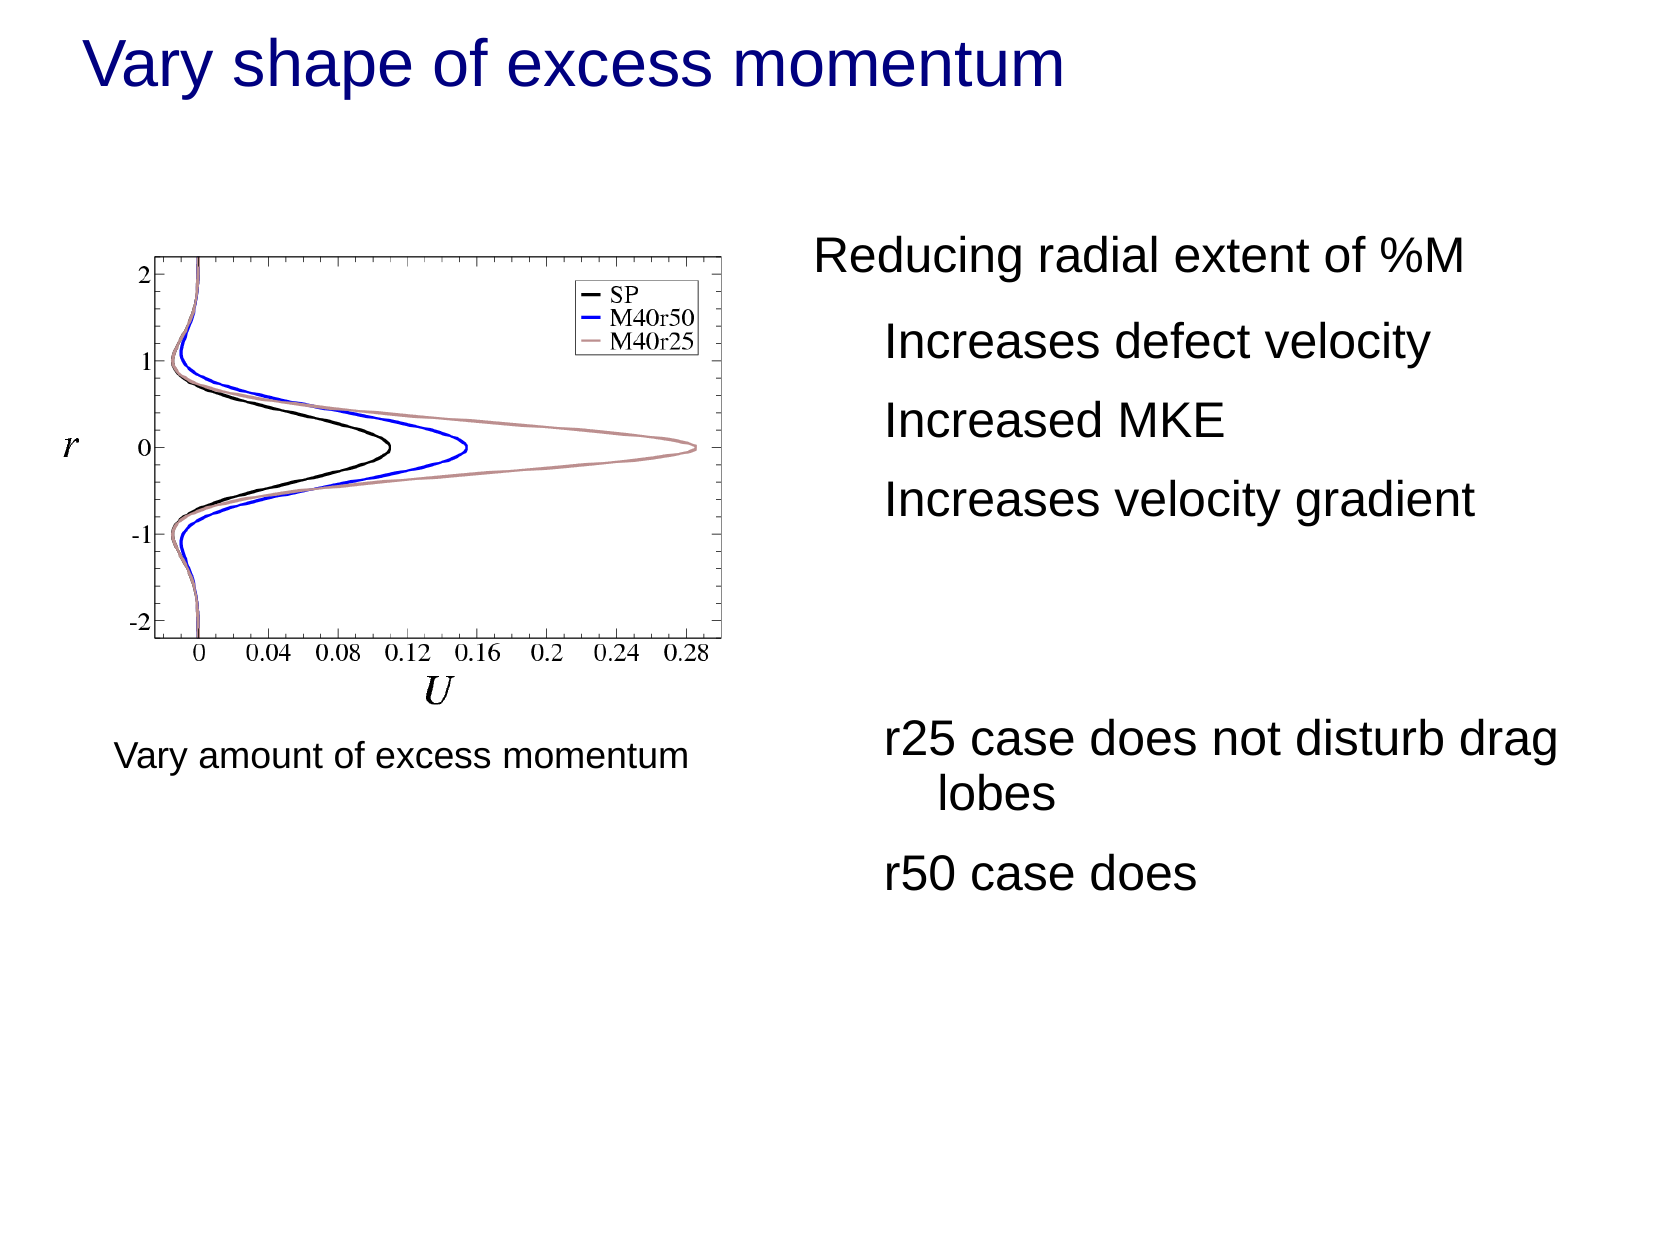

# Vary shape of excess momentum
Reducing radial extent of %M
Increases defect velocity
Increased MKE
Increases velocity gradient
r25 case does not disturb drag lobes
r50 case does
 Vary amount of excess momentum